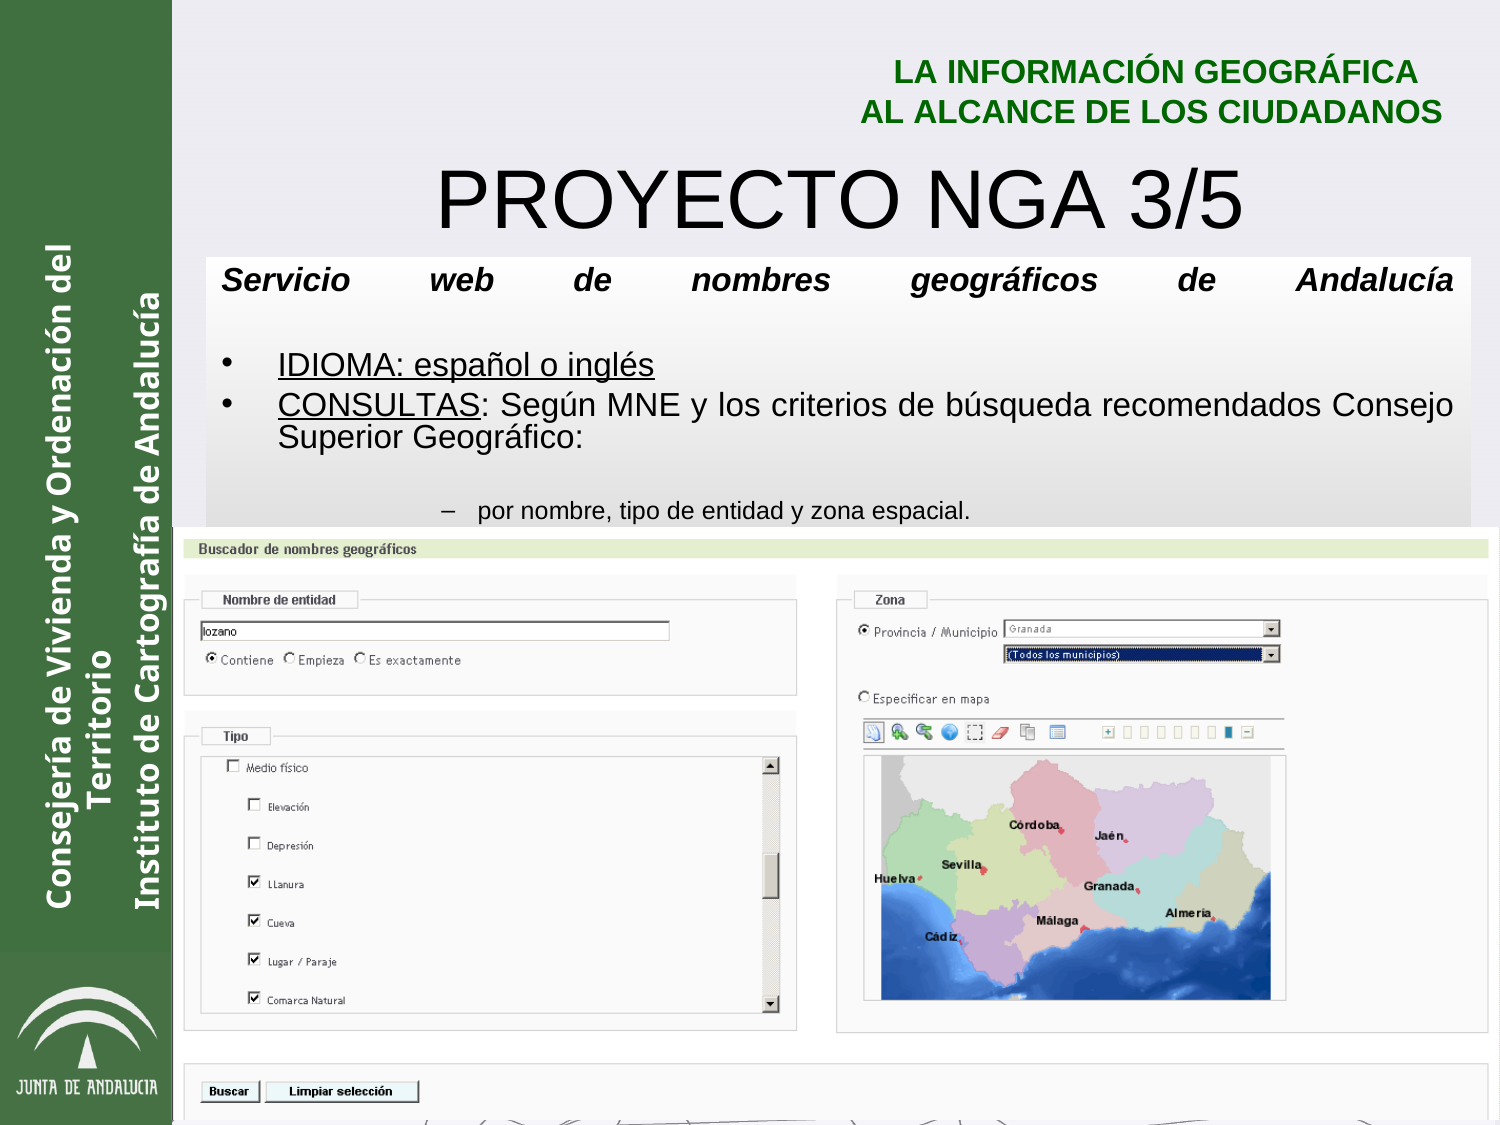

PROYECTO NGA 3/5
# Servicio web de nombres geográficos de Andalucía
IDIOMA: español o inglés
CONSULTAS: Según MNE y los criterios de búsqueda recomendados Consejo Superior Geográfico:
 por nombre, tipo de entidad y zona espacial.